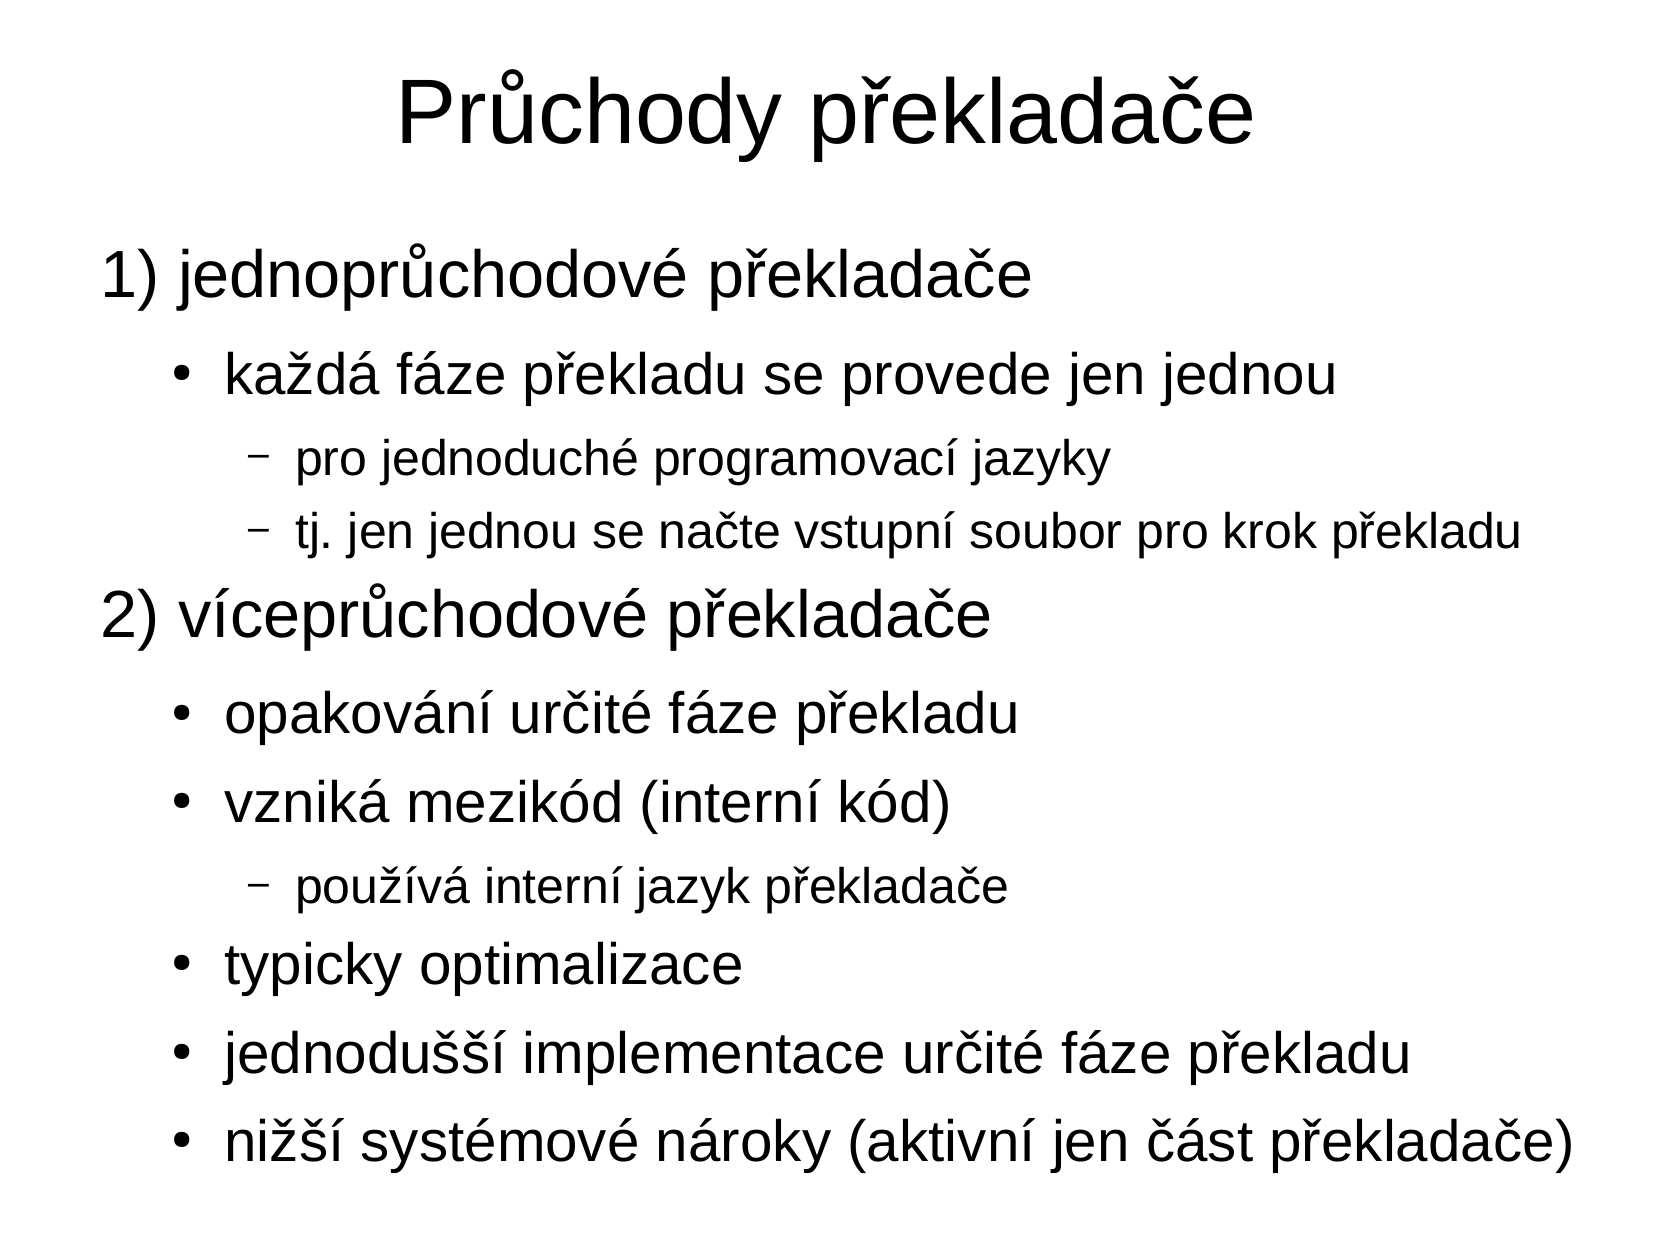

# Průchody překladače
 jednoprůchodové překladače
každá fáze překladu se provede jen jednou
pro jednoduché programovací jazyky
tj. jen jednou se načte vstupní soubor pro krok překladu
 víceprůchodové překladače
opakování určité fáze překladu
vzniká mezikód (interní kód)
používá interní jazyk překladače
typicky optimalizace
jednodušší implementace určité fáze překladu
nižší systémové nároky (aktivní jen část překladače)